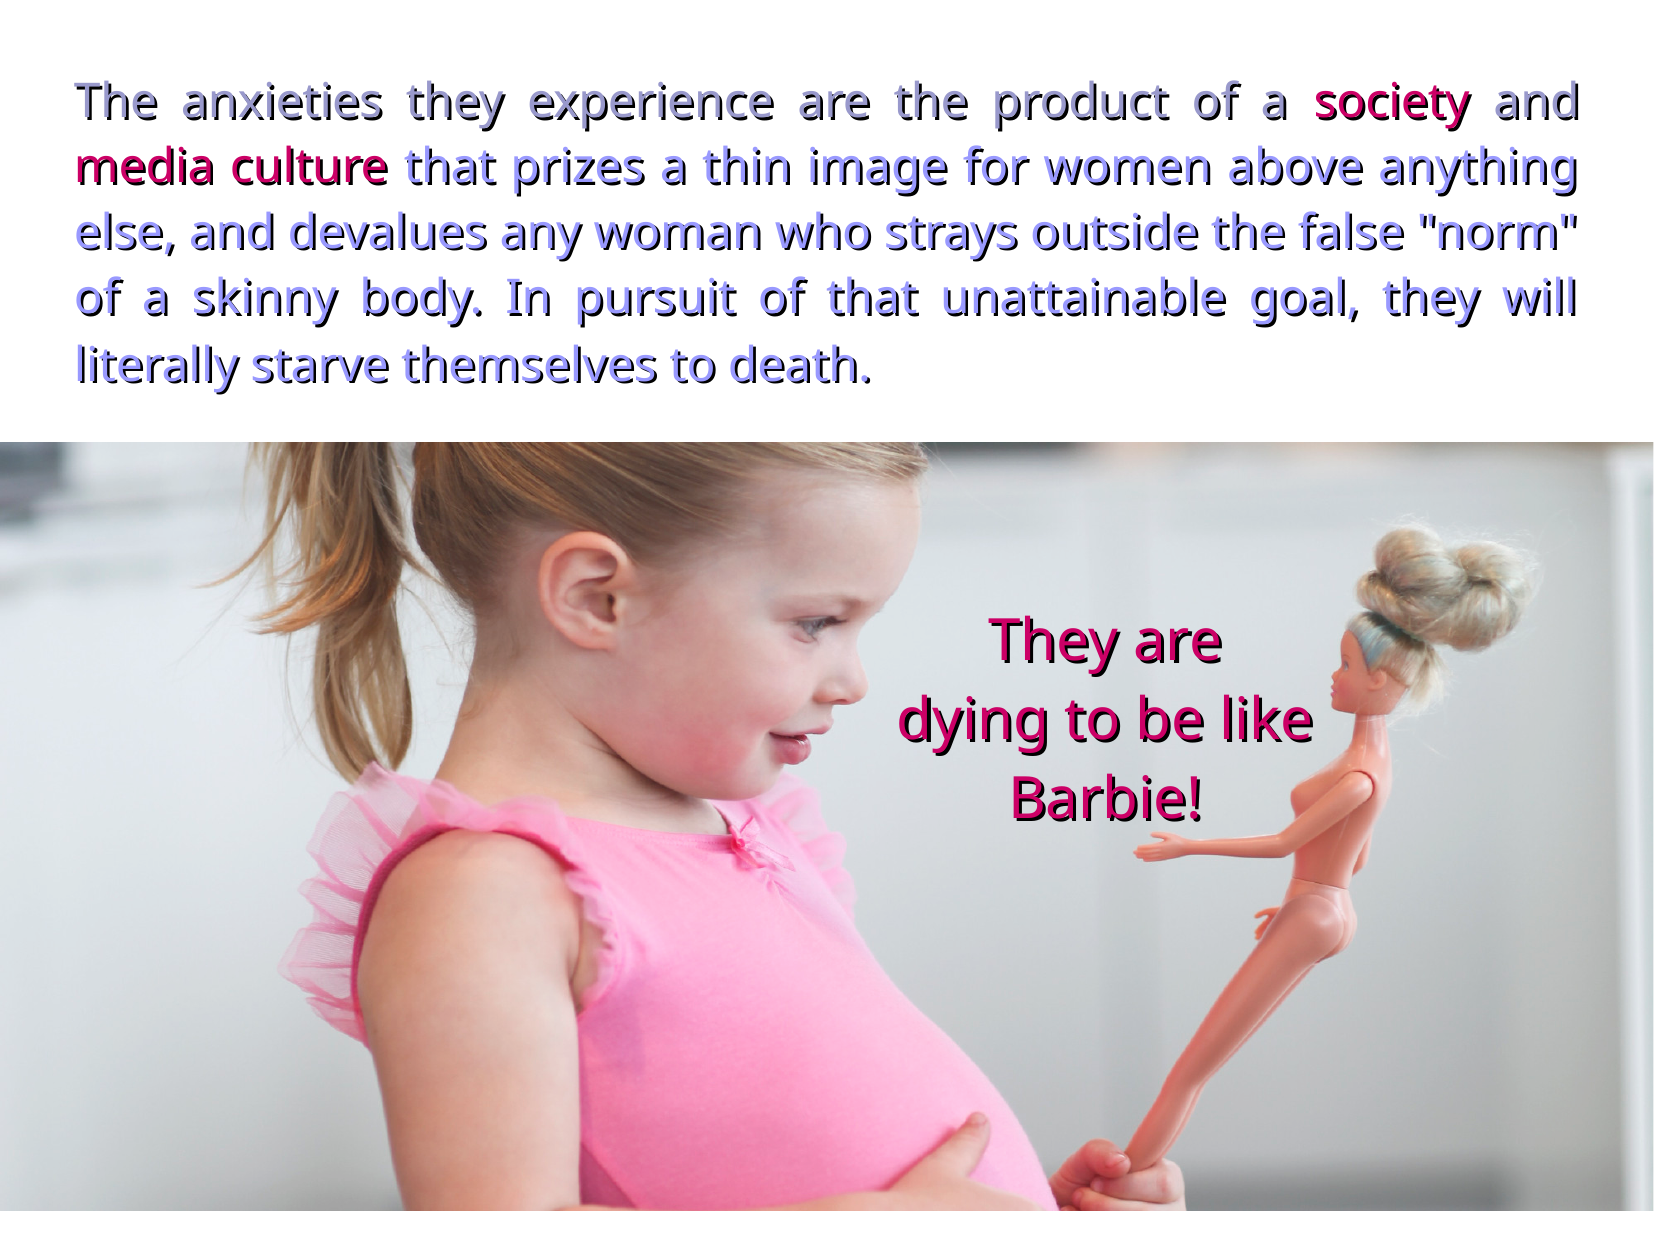

The anxieties they experience are the product of a society and media culture that prizes a thin image for women above anything else, and devalues any woman who strays outside the false "norm" of a skinny body. In pursuit of that unattainable goal, they will literally starve themselves to death.
They are
 dying to be like
Barbie!